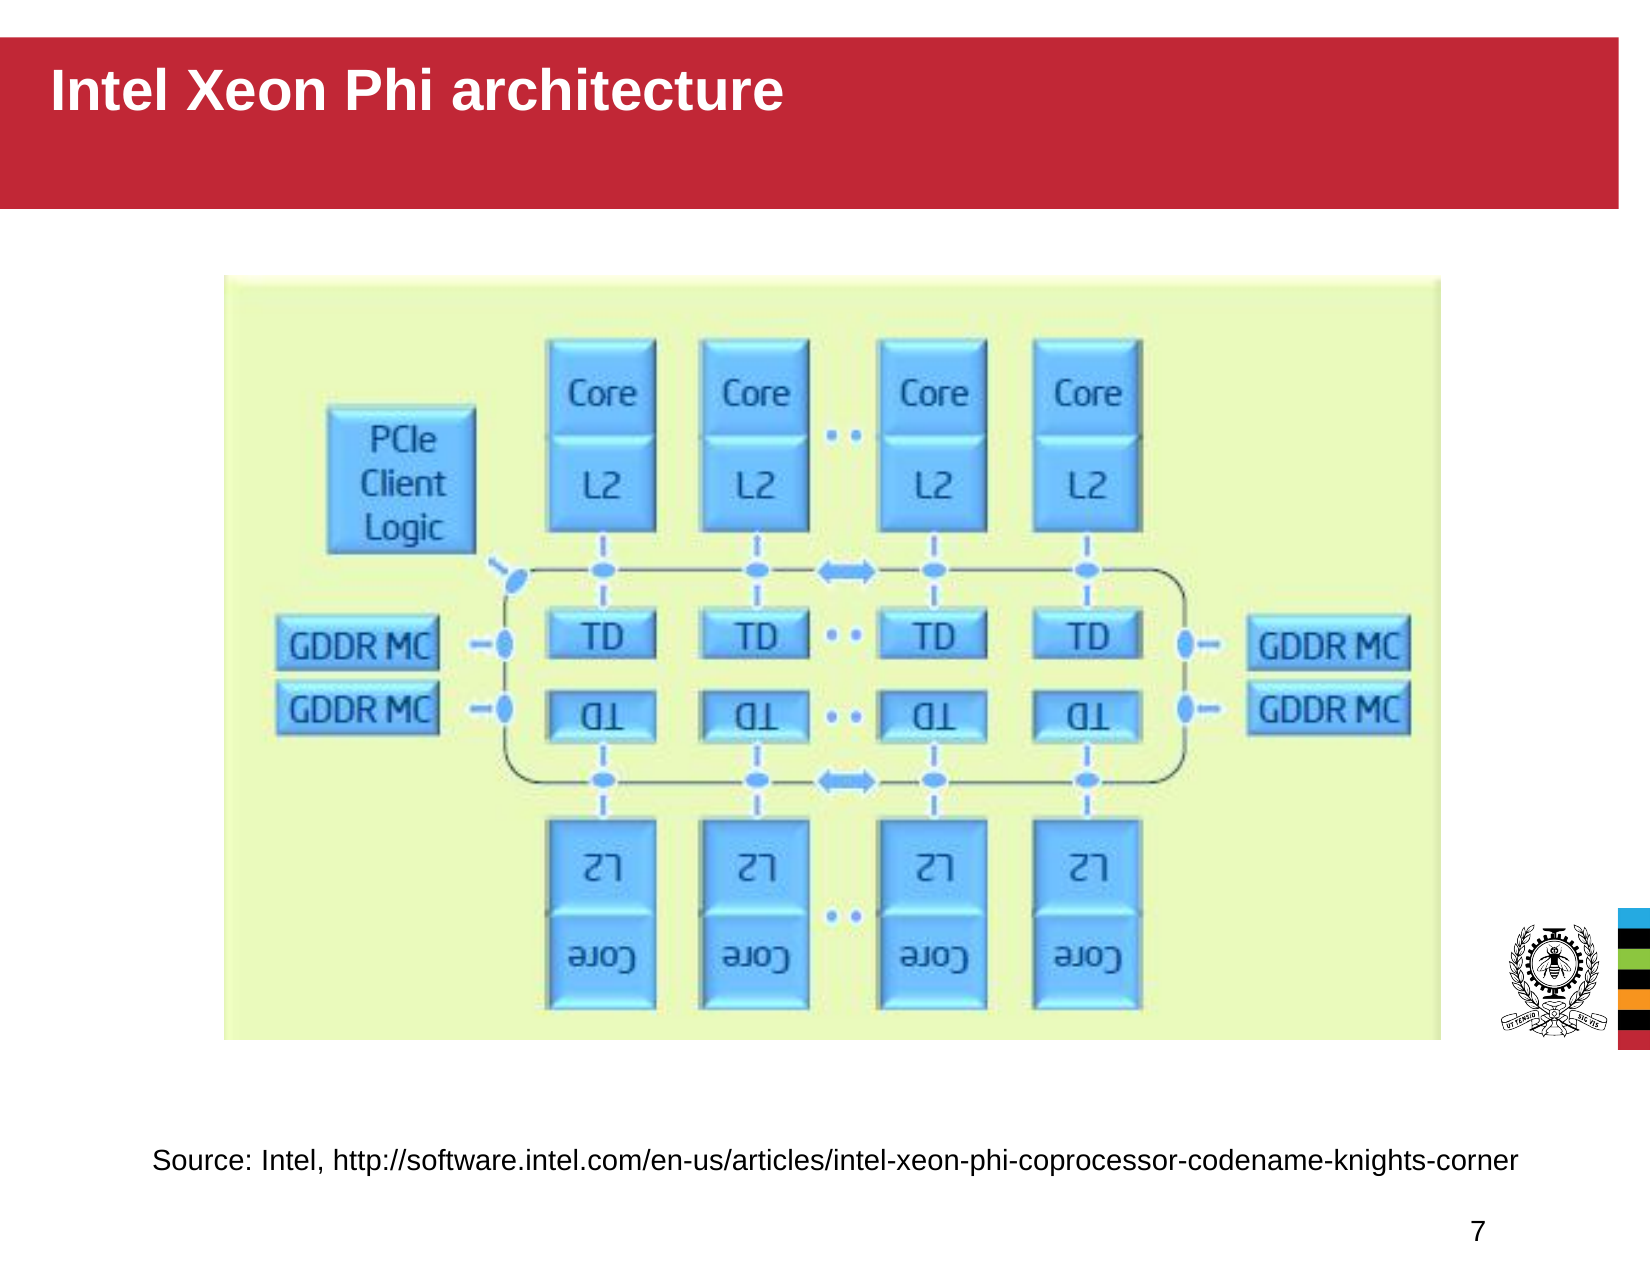

Intel Xeon Phi architecture
Source: Intel, http://software.intel.com/en-us/articles/intel-xeon-phi-coprocessor-codename-knights-corner